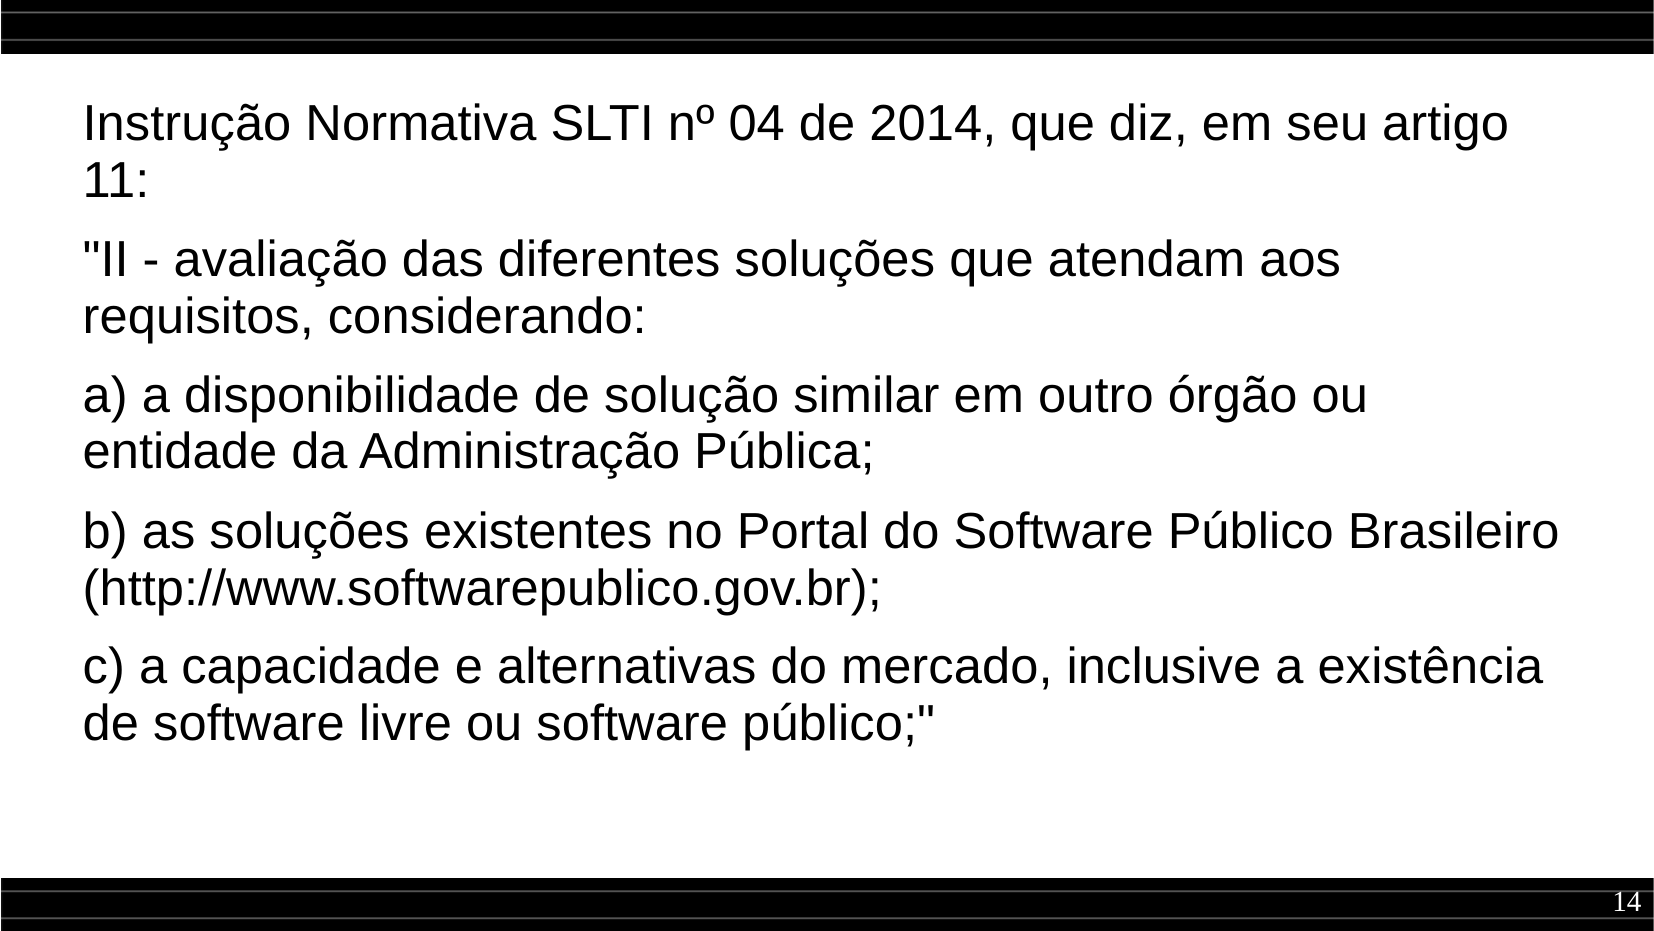

# Instrução Normativa SLTI nº 04 de 2014, que diz, em seu artigo 11:
"II - avaliação das diferentes soluções que atendam aos requisitos, considerando:
a) a disponibilidade de solução similar em outro órgão ou entidade da Administração Pública;
b) as soluções existentes no Portal do Software Público Brasileiro (http://www.softwarepublico.gov.br);
c) a capacidade e alternativas do mercado, inclusive a existência de software livre ou software público;"